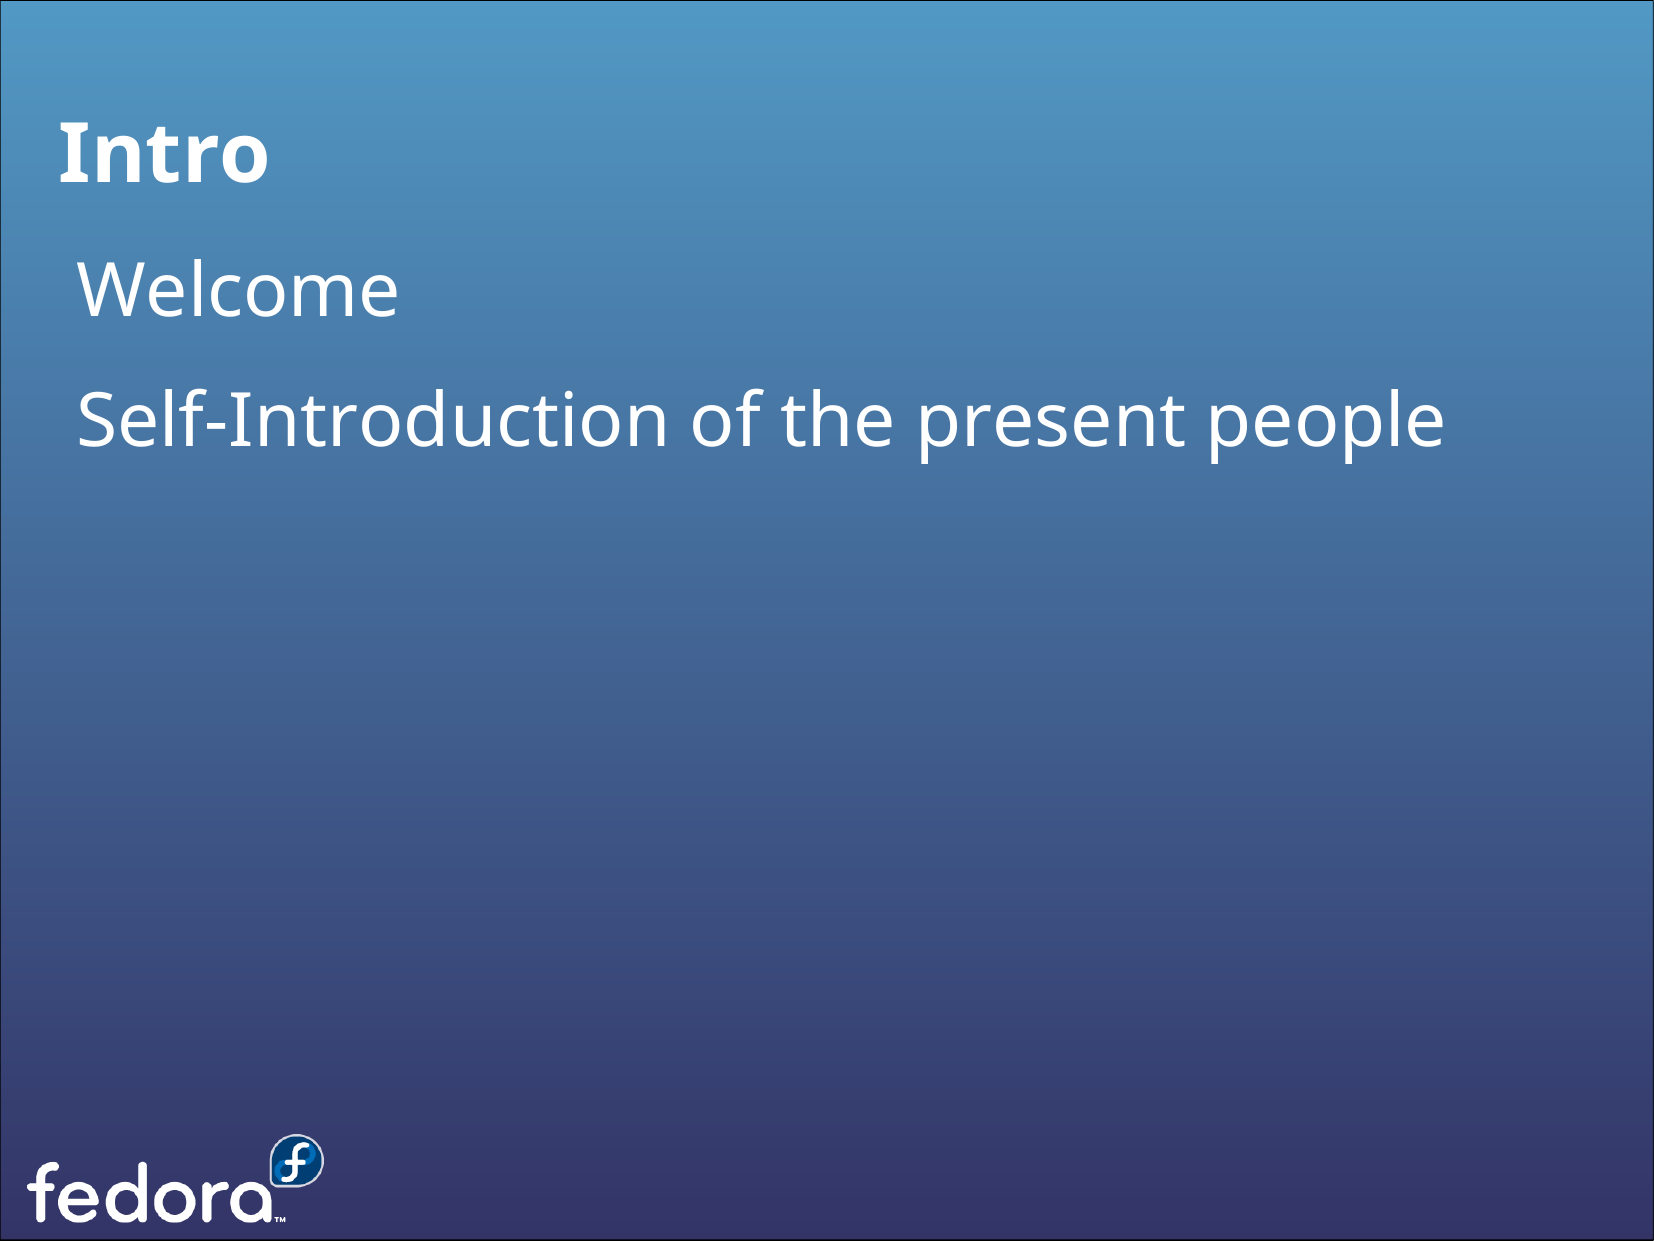

# Intro
Welcome
Self-Introduction of the present people